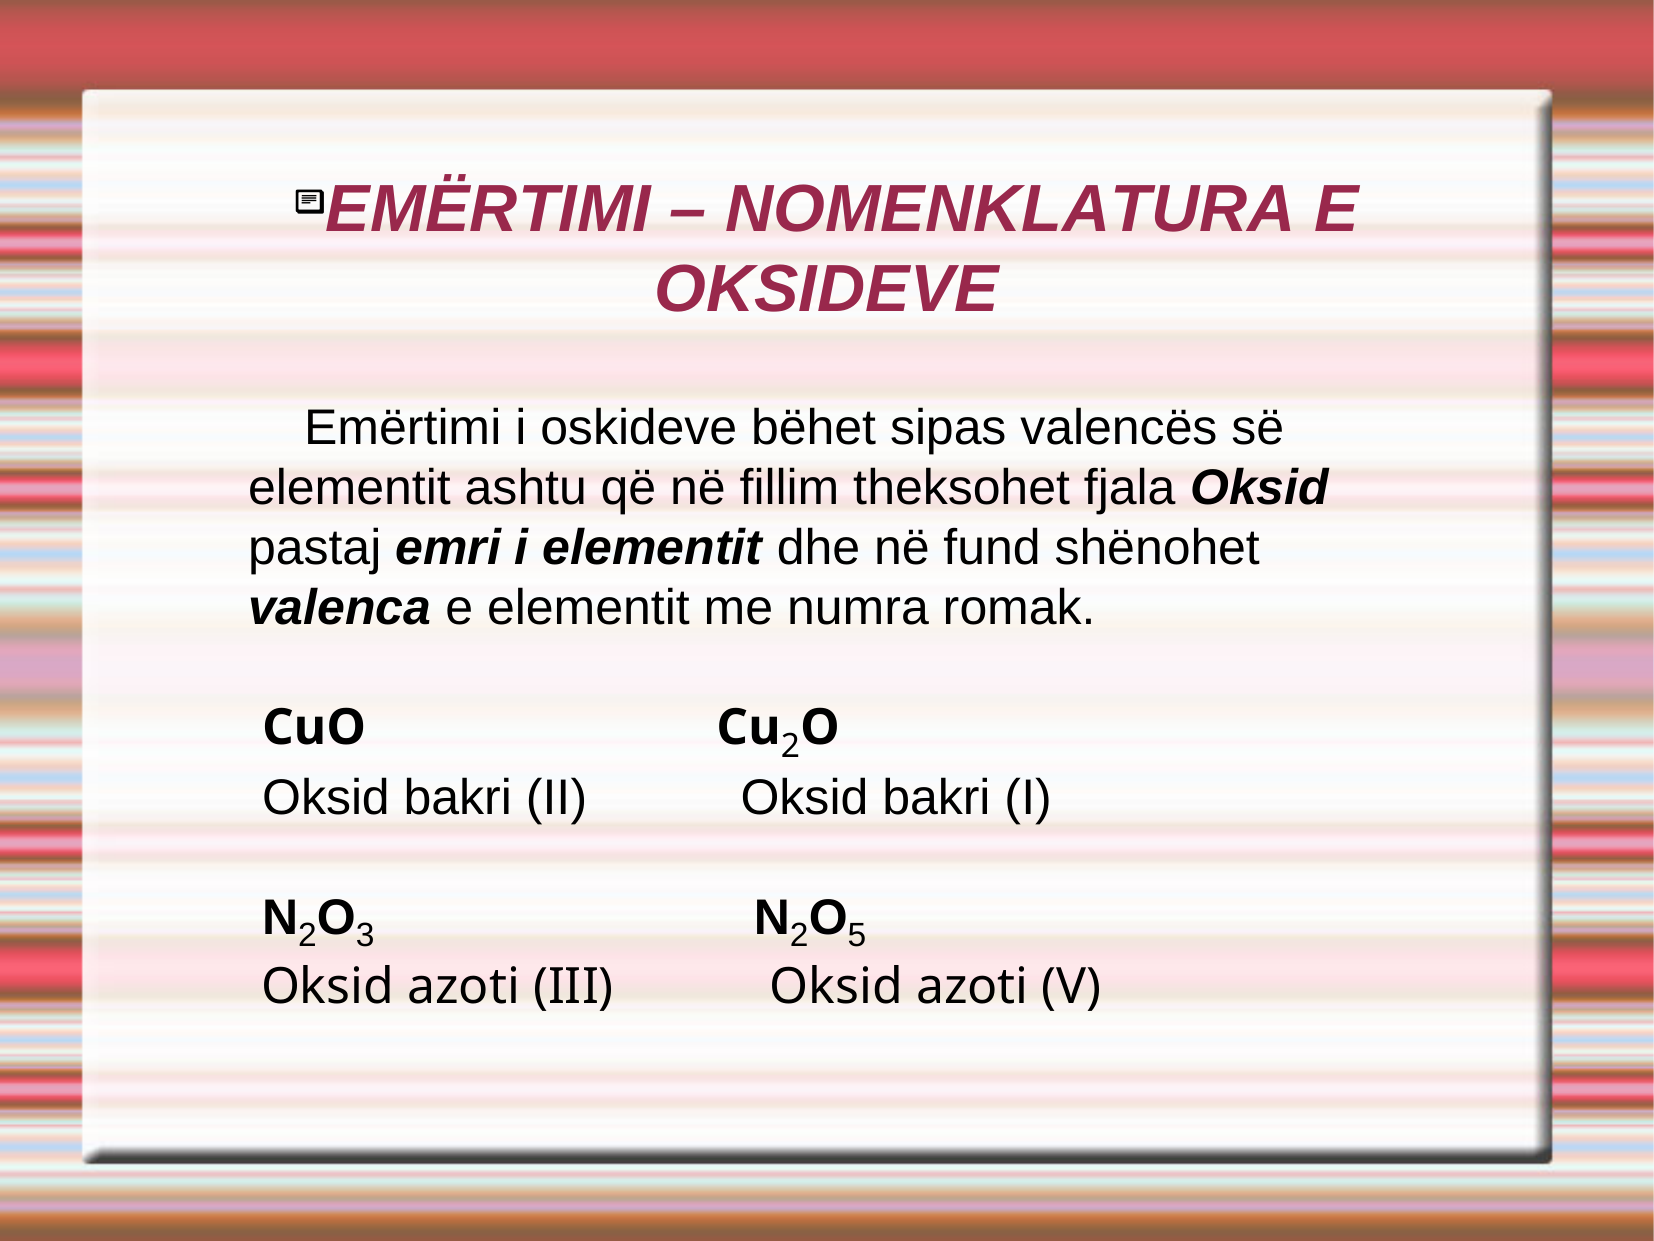

# EMËRTIMI – NOMENKLATURA E OKSIDEVE
 Emërtimi i oskideve bëhet sipas valencës së elementit ashtu që në fillim theksohet fjala Oksid pastaj emri i elementit dhe në fund shënohet valenca e elementit me numra romak.
 CuO Cu2O
 Oksid bakri (II) Oksid bakri (I)
 N2O3 N2O5
 Oksid azoti (III) Oksid azoti (V)